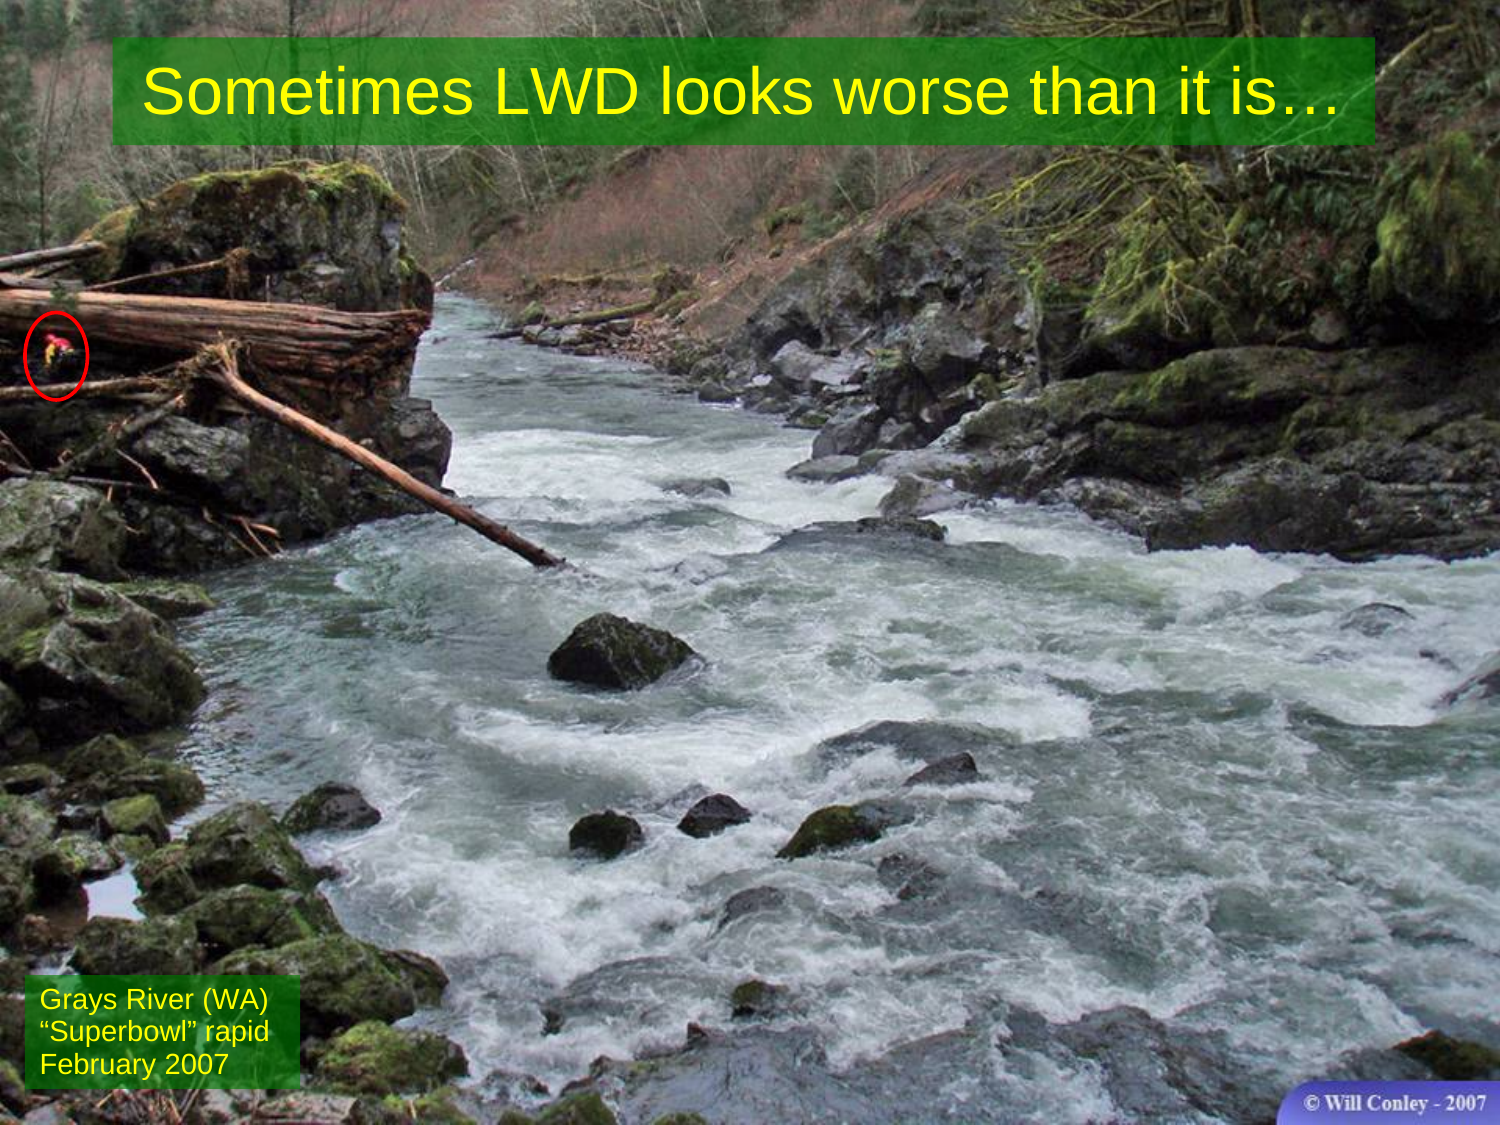

Sometimes LWD looks worse than it is…
Grays River (WA)
“Superbowl” rapid
February 2007